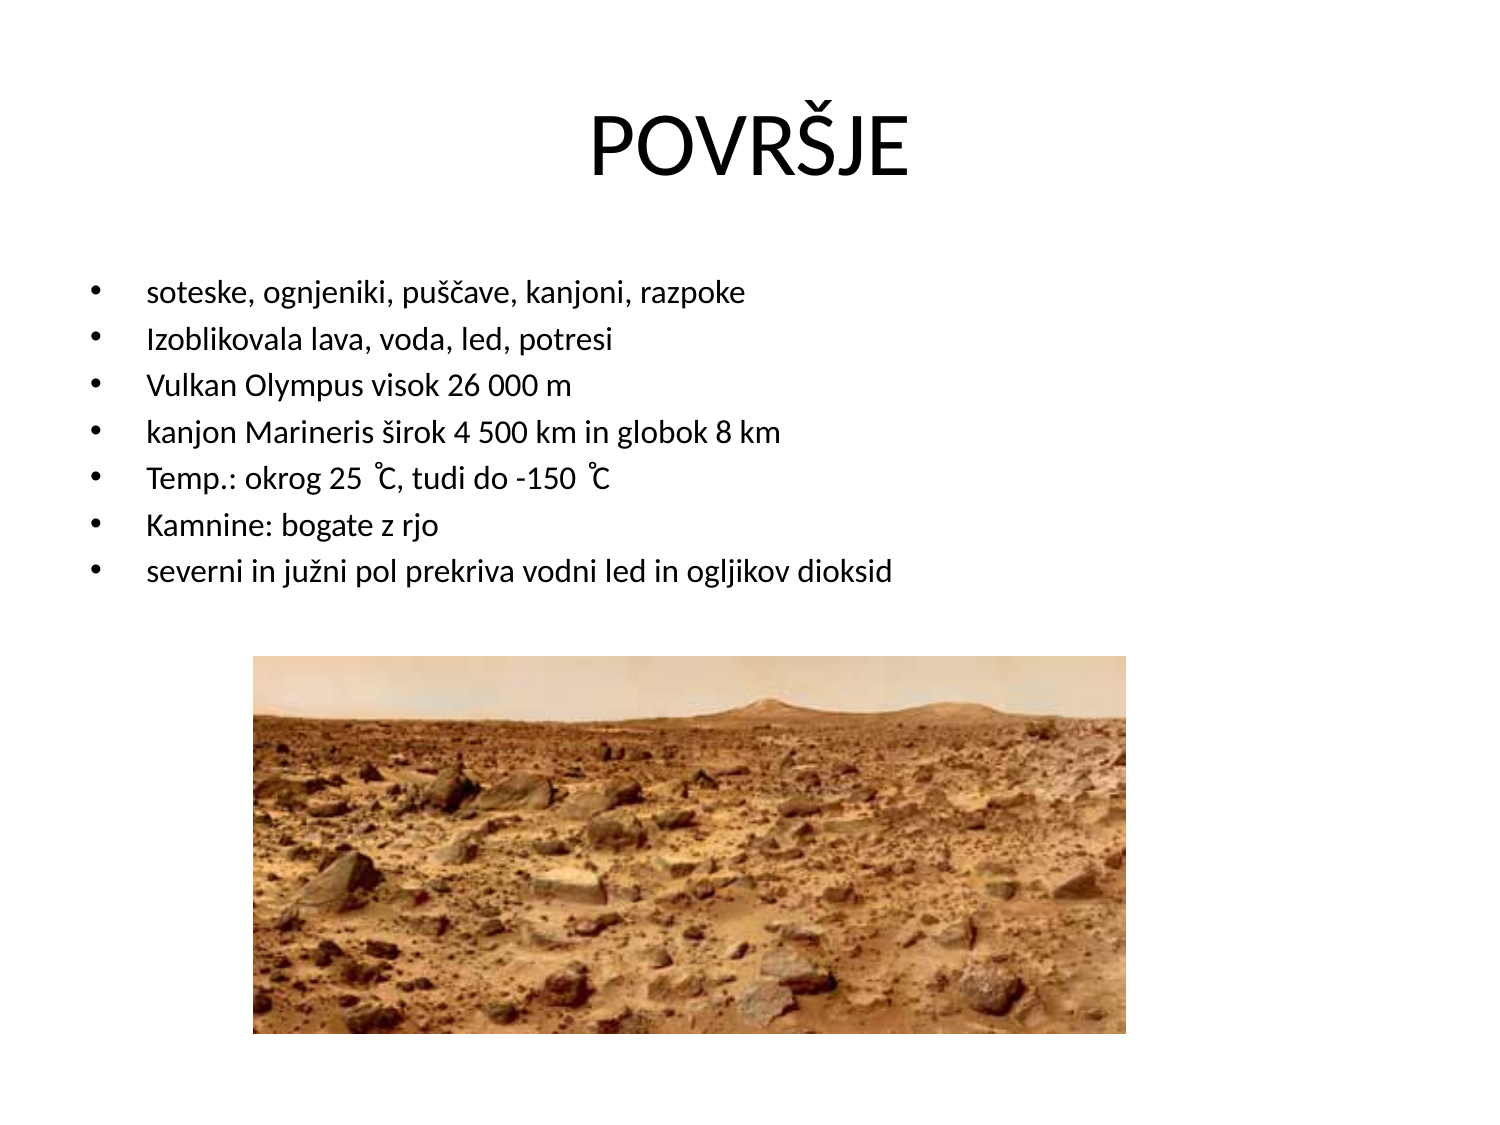

# POVRŠJE
soteske, ognjeniki, puščave, kanjoni, razpoke
Izoblikovala lava, voda, led, potresi
Vulkan Olympus visok 26 000 m
kanjon Marineris širok 4 500 km in globok 8 km
Temp.: okrog 25 ̊C, tudi do -150 ̊C
Kamnine: bogate z rjo
severni in južni pol prekriva vodni led in ogljikov dioksid